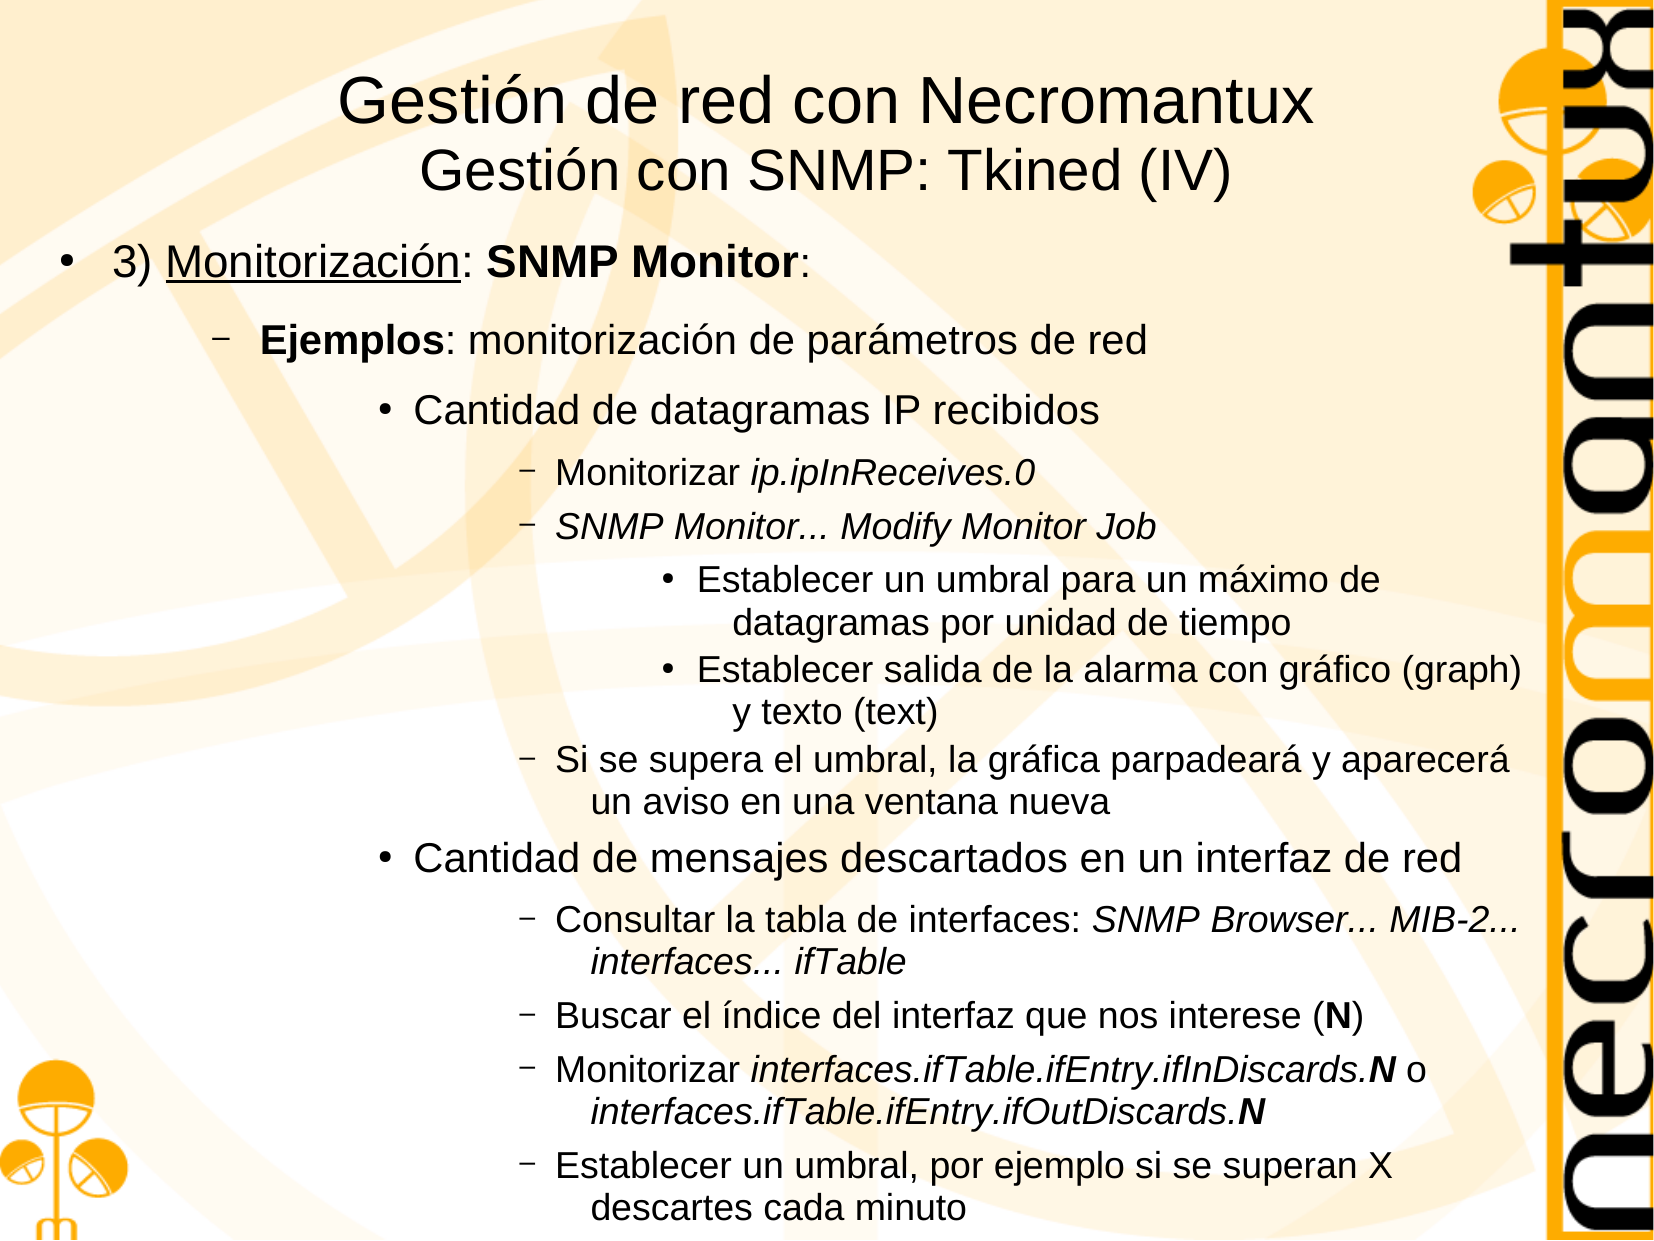

# Gestión de red con Necromantux Gestión con SNMP: Tkined (IV)
3) Monitorización: SNMP Monitor:
Ejemplos: monitorización de parámetros de red
Cantidad de datagramas IP recibidos
Monitorizar ip.ipInReceives.0
SNMP Monitor... Modify Monitor Job
Establecer un umbral para un máximo de datagramas por unidad de tiempo
Establecer salida de la alarma con gráfico (graph) y texto (text)
Si se supera el umbral, la gráfica parpadeará y aparecerá un aviso en una ventana nueva
Cantidad de mensajes descartados en un interfaz de red
Consultar la tabla de interfaces: SNMP Browser... MIB-2... interfaces... ifTable
Buscar el índice del interfaz que nos interese (N)
Monitorizar interfaces.ifTable.ifEntry.ifInDiscards.N o interfaces.ifTable.ifEntry.ifOutDiscards.N
Establecer un umbral, por ejemplo si se superan X descartes cada minuto